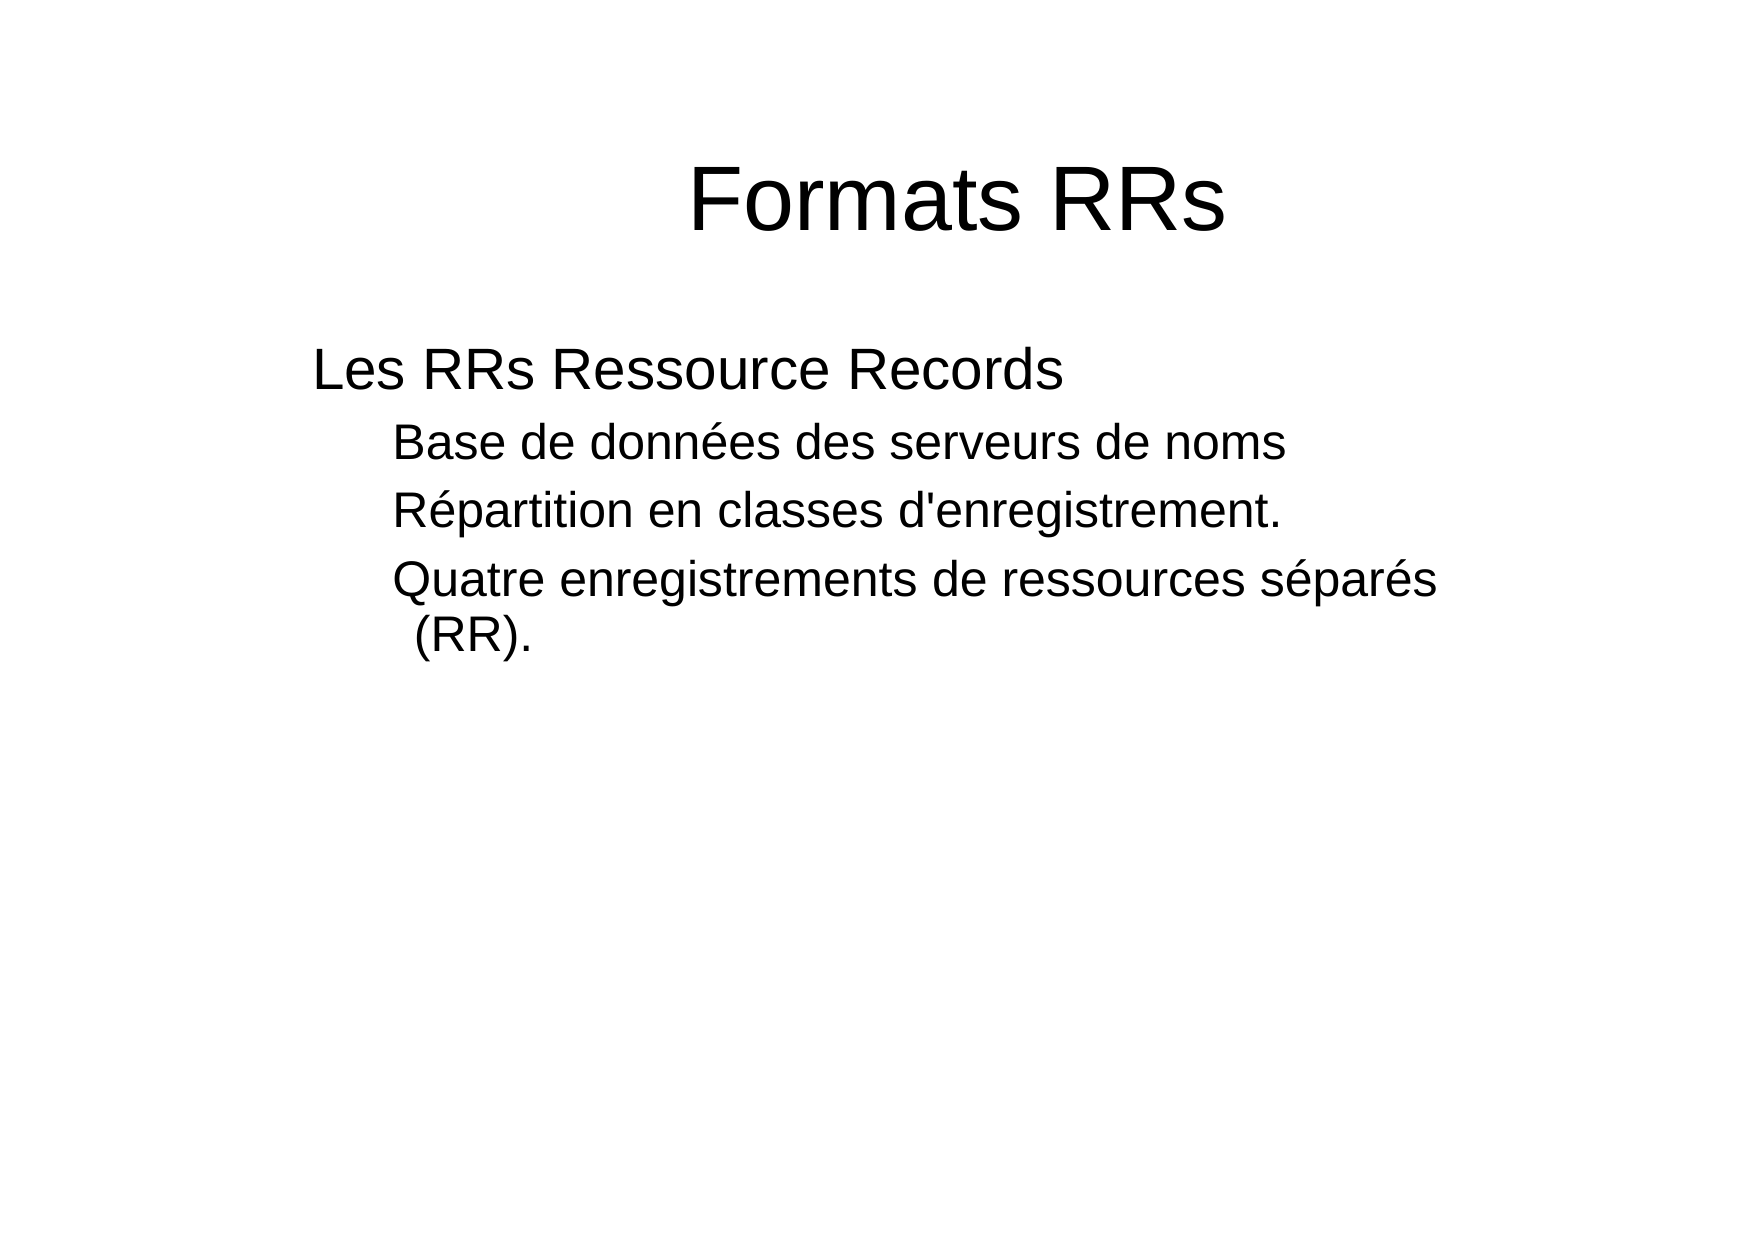

# Formats RRs
 Les RRs Ressource Records
 Base de données des serveurs de noms
 Répartition en classes d'enregistrement.
 Quatre enregistrements de ressources séparés (RR).